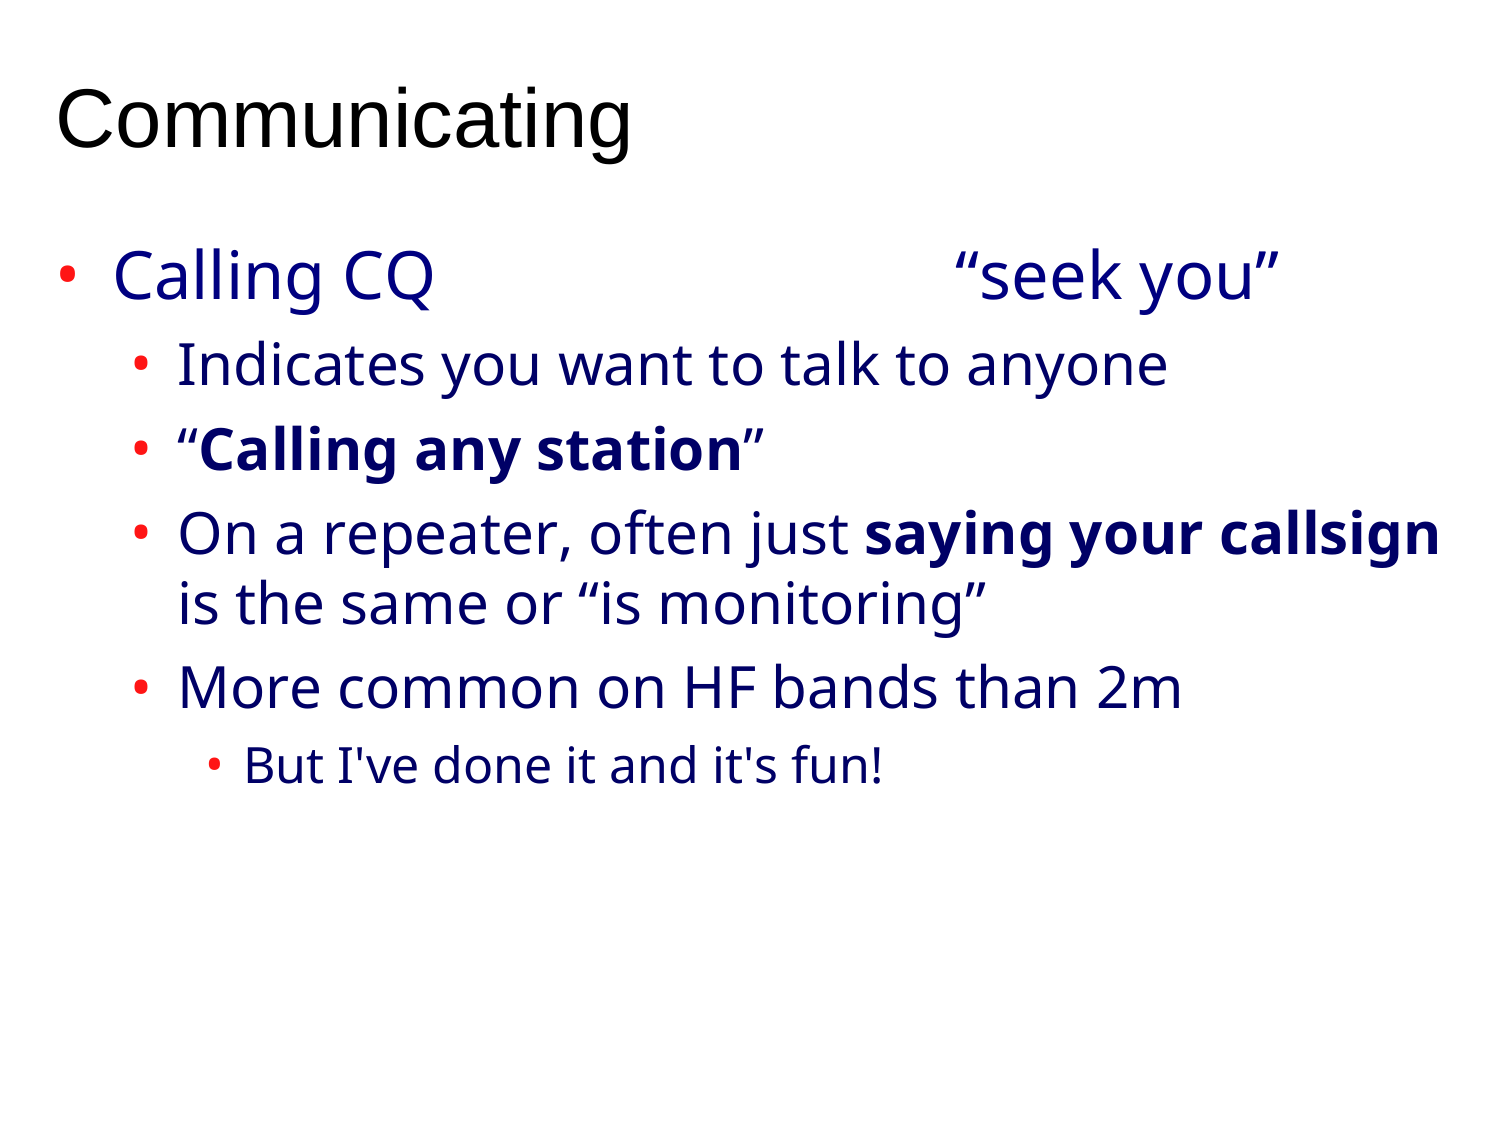

# Communicating
Calling CQ				“seek you”
Indicates you want to talk to anyone
“Calling any station”
On a repeater, often just saying your callsign is the same or “is monitoring”
More common on HF bands than 2m
But I've done it and it's fun!